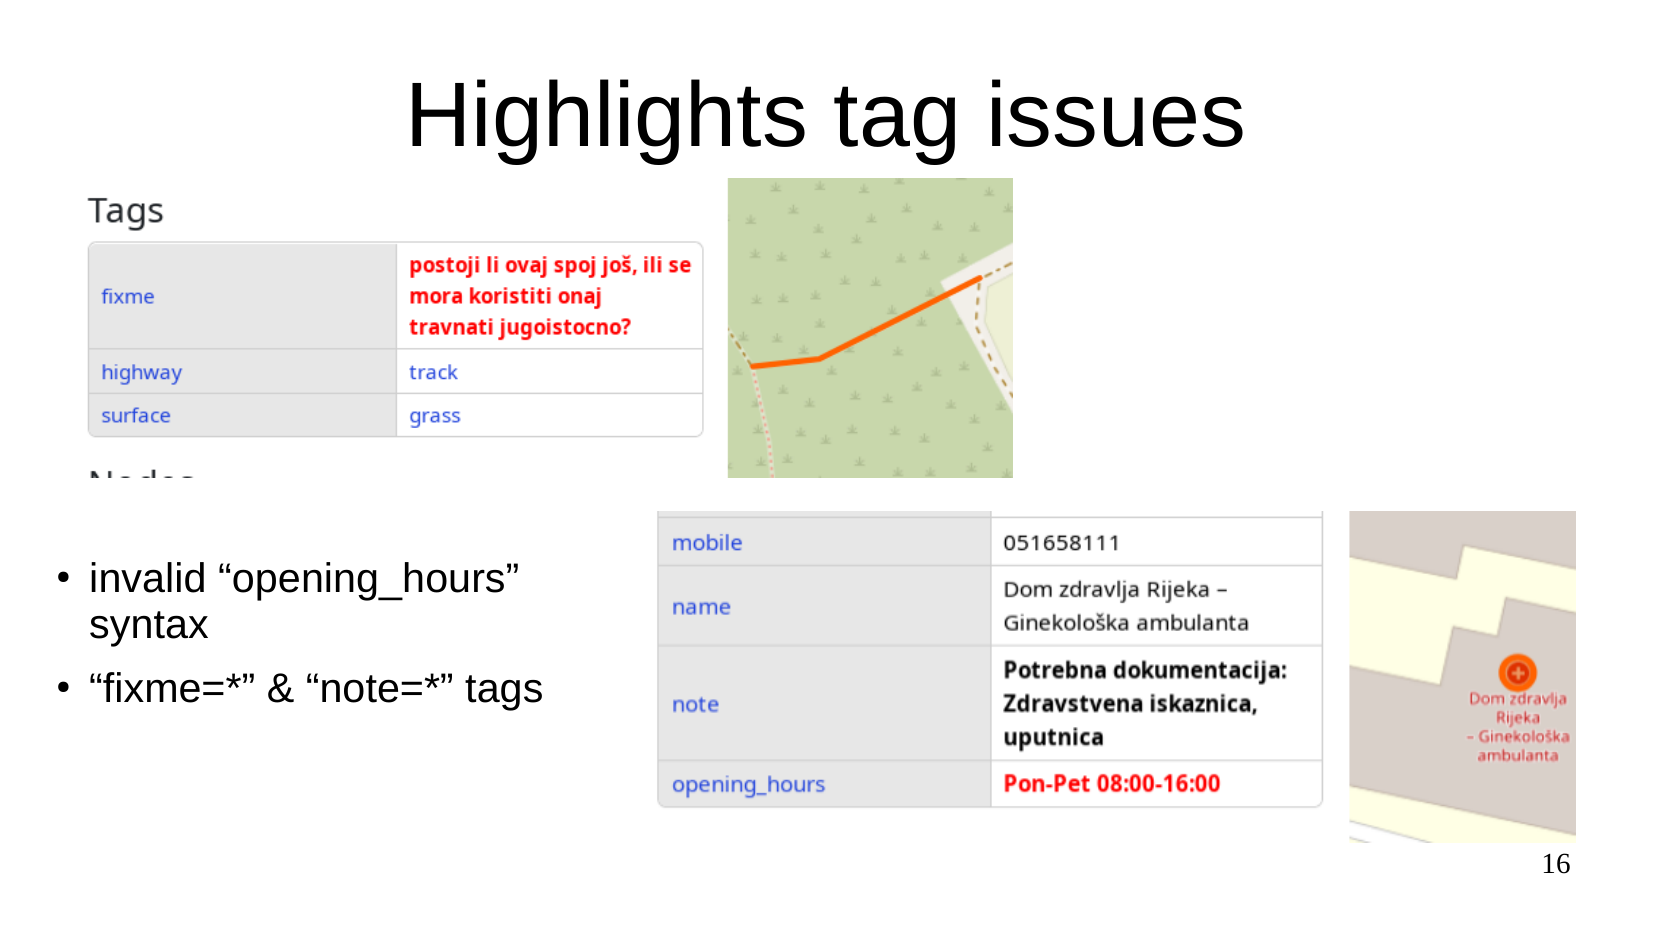

# Highlights tag issues
invalid “opening_hours” syntax
“fixme=*” & “note=*” tags
16